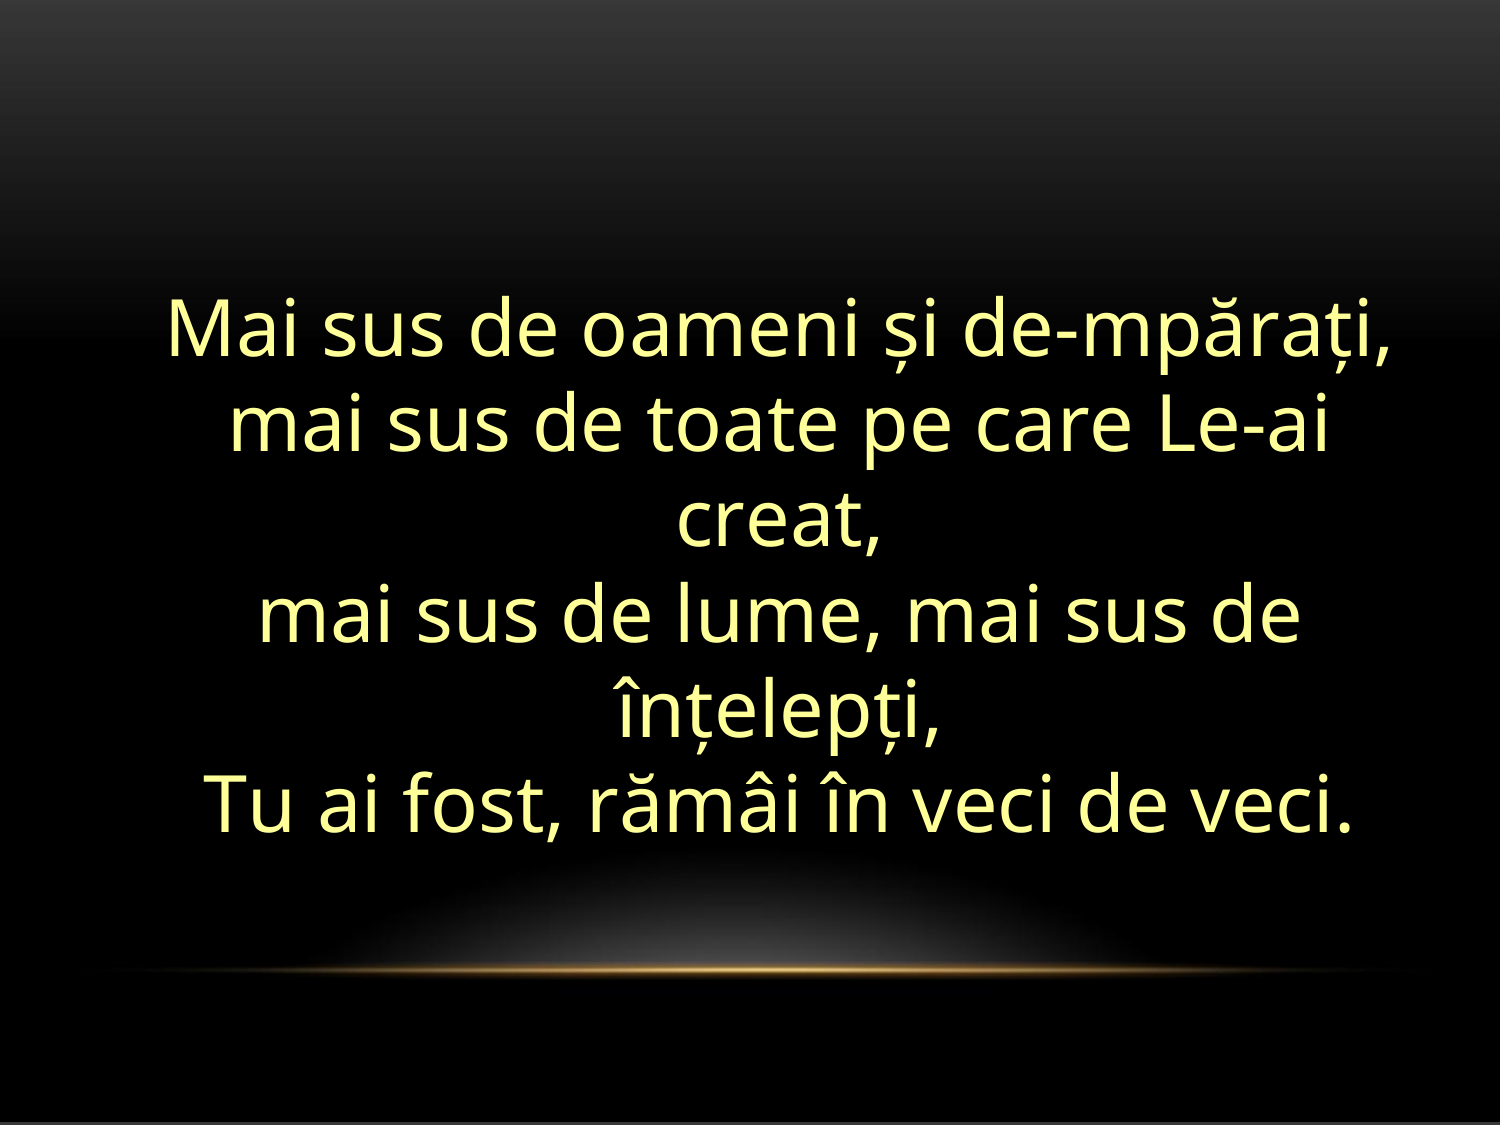

Mai sus de oameni şi de-mpăraţi,
mai sus de toate pe care Le-ai creat,
mai sus de lume, mai sus de înţelepţi,
Tu ai fost, rămâi în veci de veci.